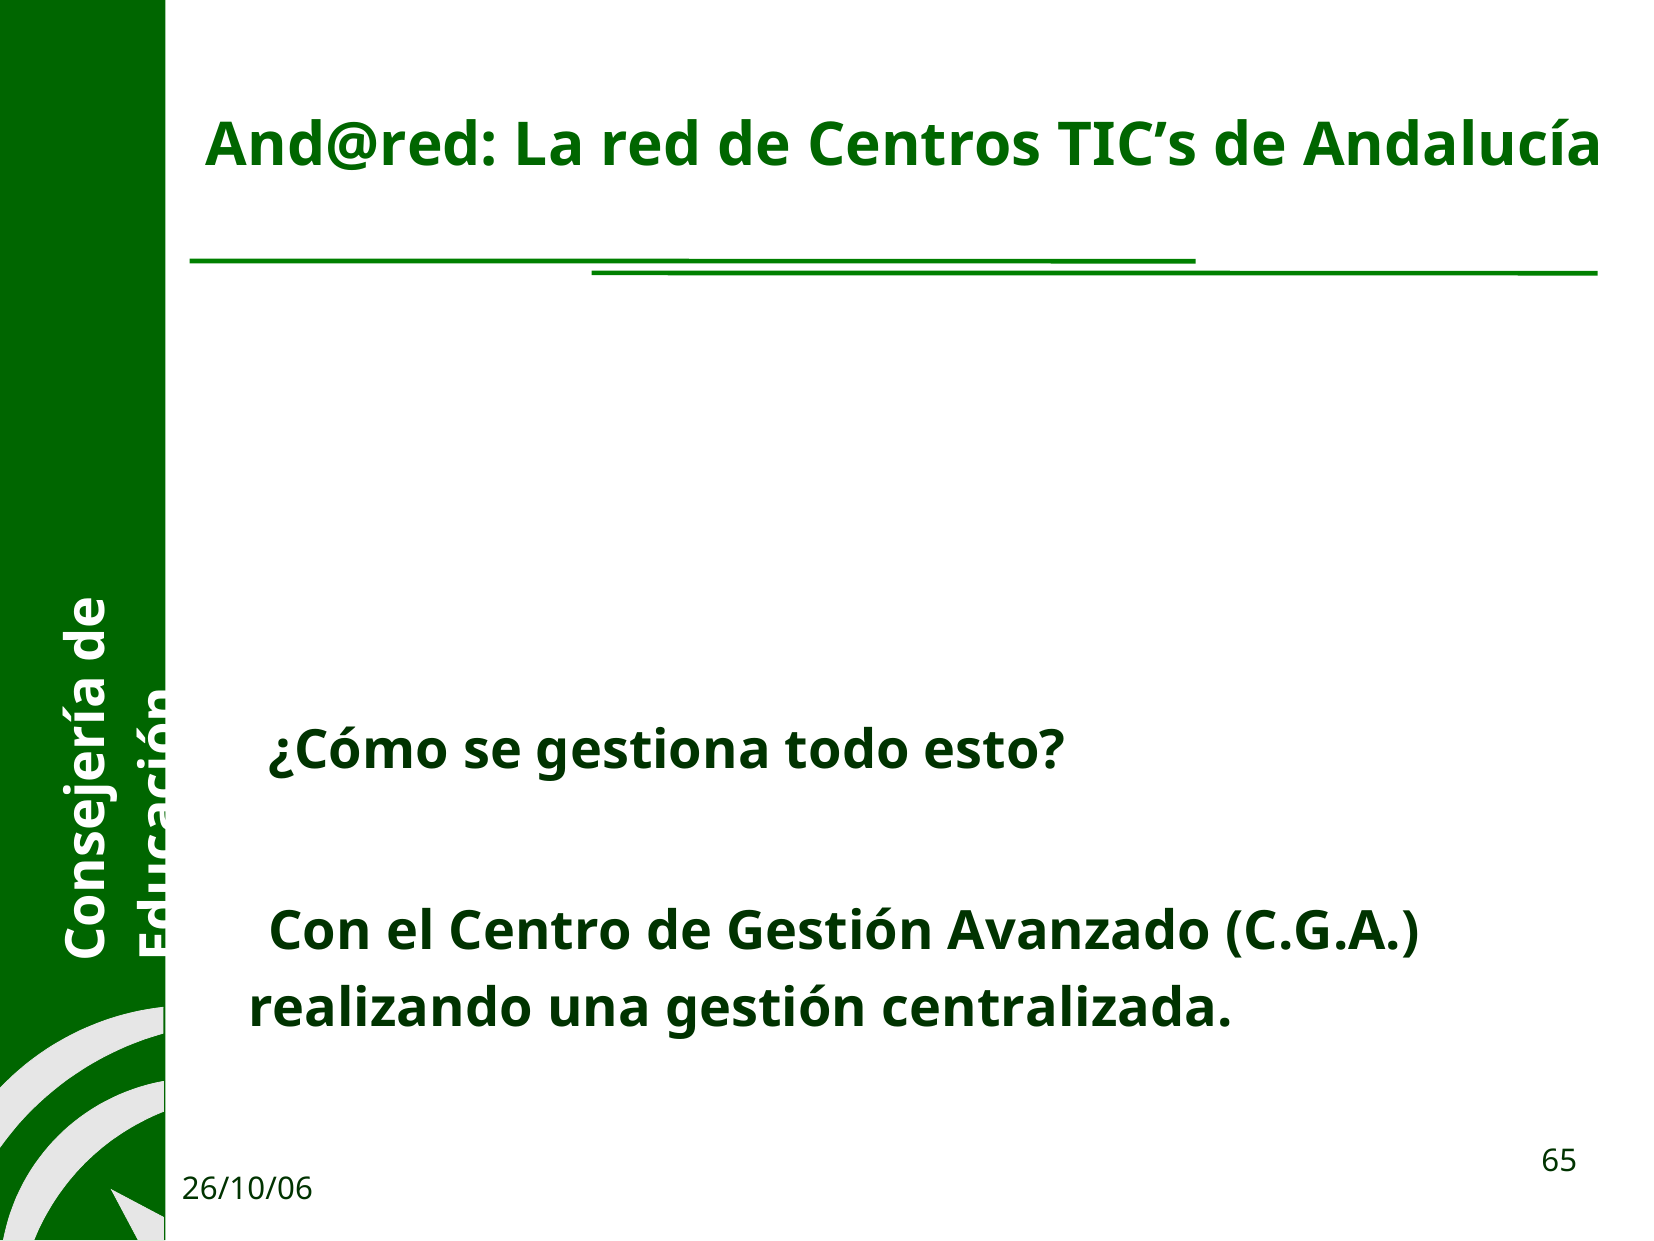

And@red: La red de Centros TIC’s de Andalucía
# ¿Cómo se gestiona todo esto?
Con el Centro de Gestión Avanzado (C.G.A.) realizando una gestión centralizada.
65